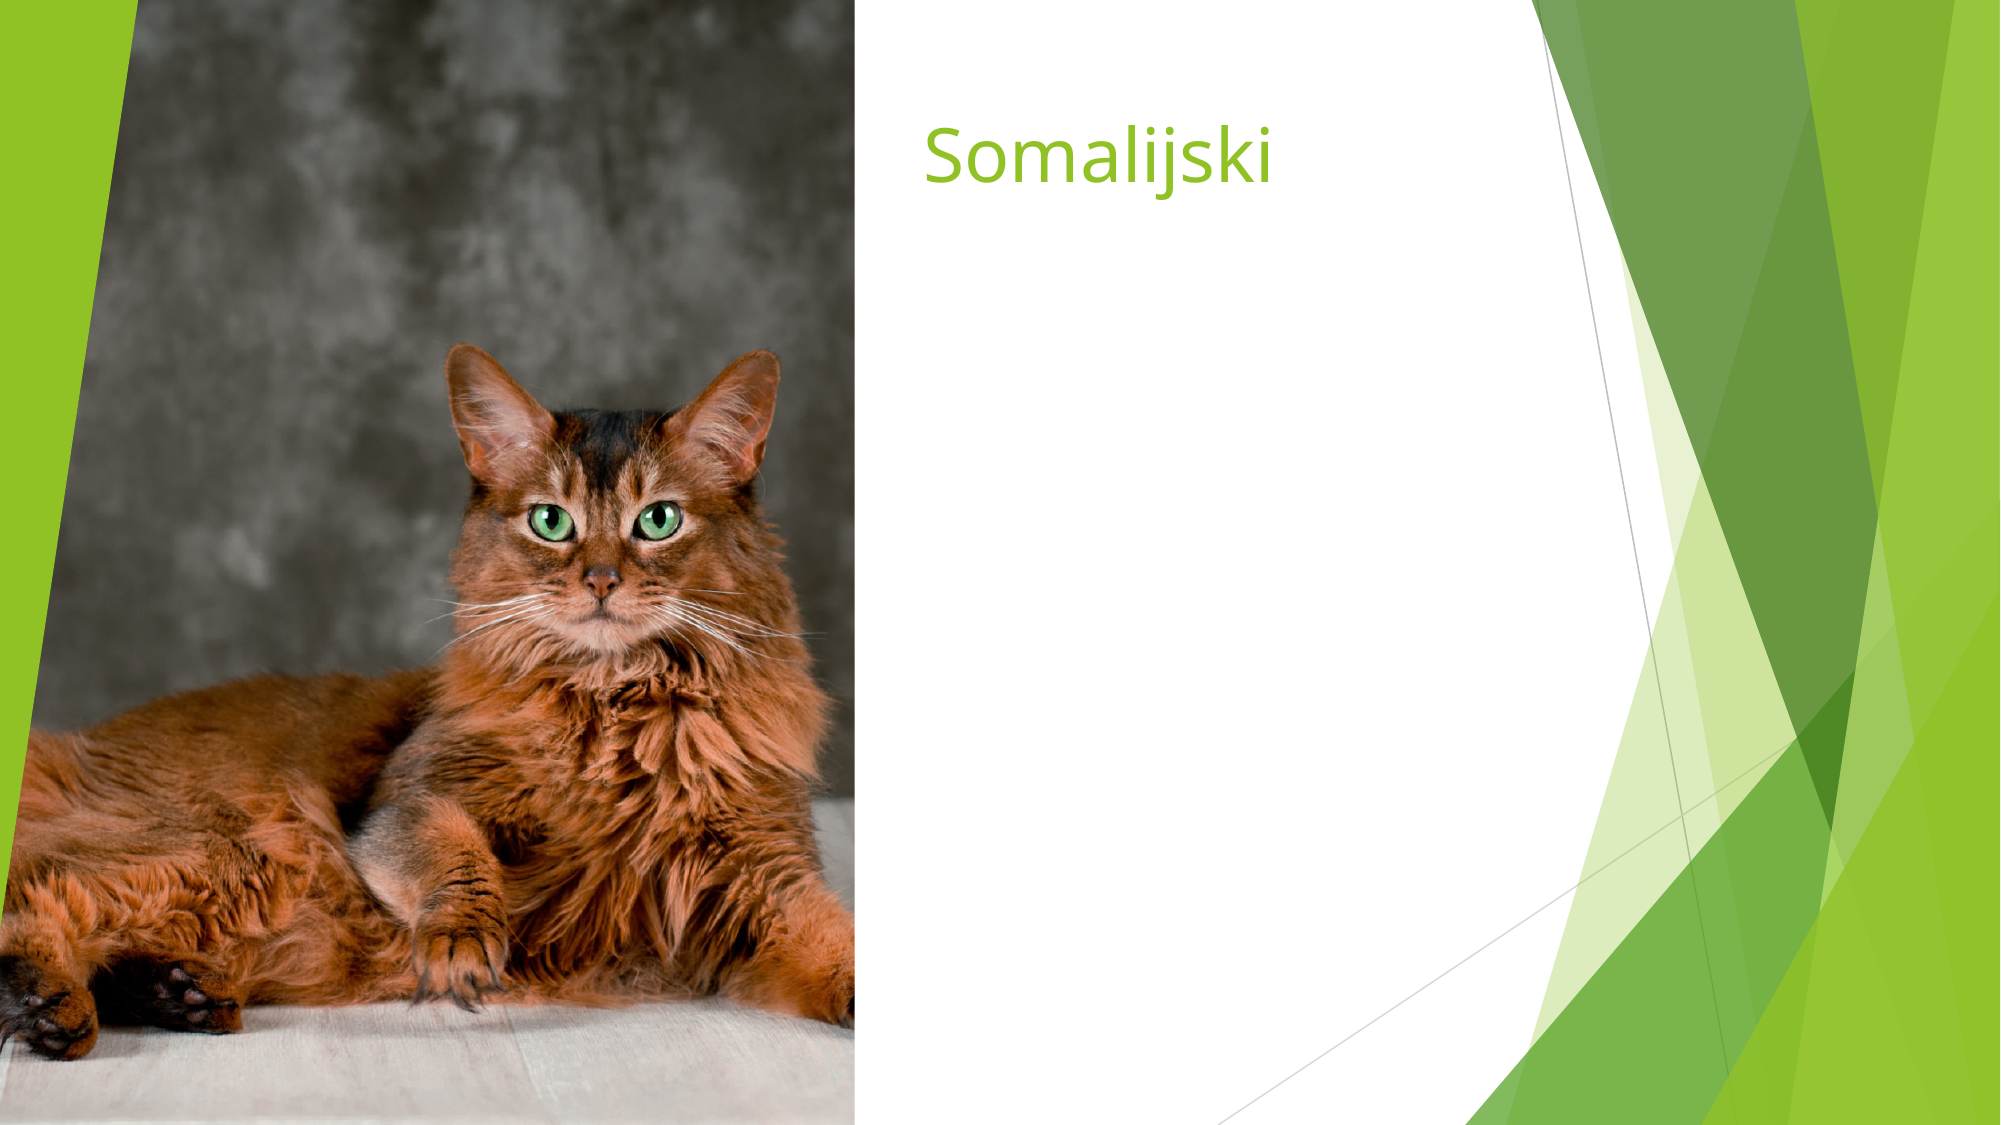

# Somalijski
Pochodzenie: Stany Zjednoczone
Długość życia: ok. 15 lat
Waga: 3-7 kg
Umaszczenie: rude, kasztanowe, czarno-, rudo-, niebiesko-, płowosrebrzyste,
czekoladowe, niebieskie, płowe, liliowe
 Historia
Koty somalijskie pochodzą od kotów abisyńskich: w wyniku mutacji powstały koty abisyńskie długowłose, które w dalszej hodowli nazwano kotami somalijskimi. Na wystawach kotów rasowych po raz pierwszy pojawiły się w połowie lat 60. Przez długi czas nie chciano go zaakceptować.